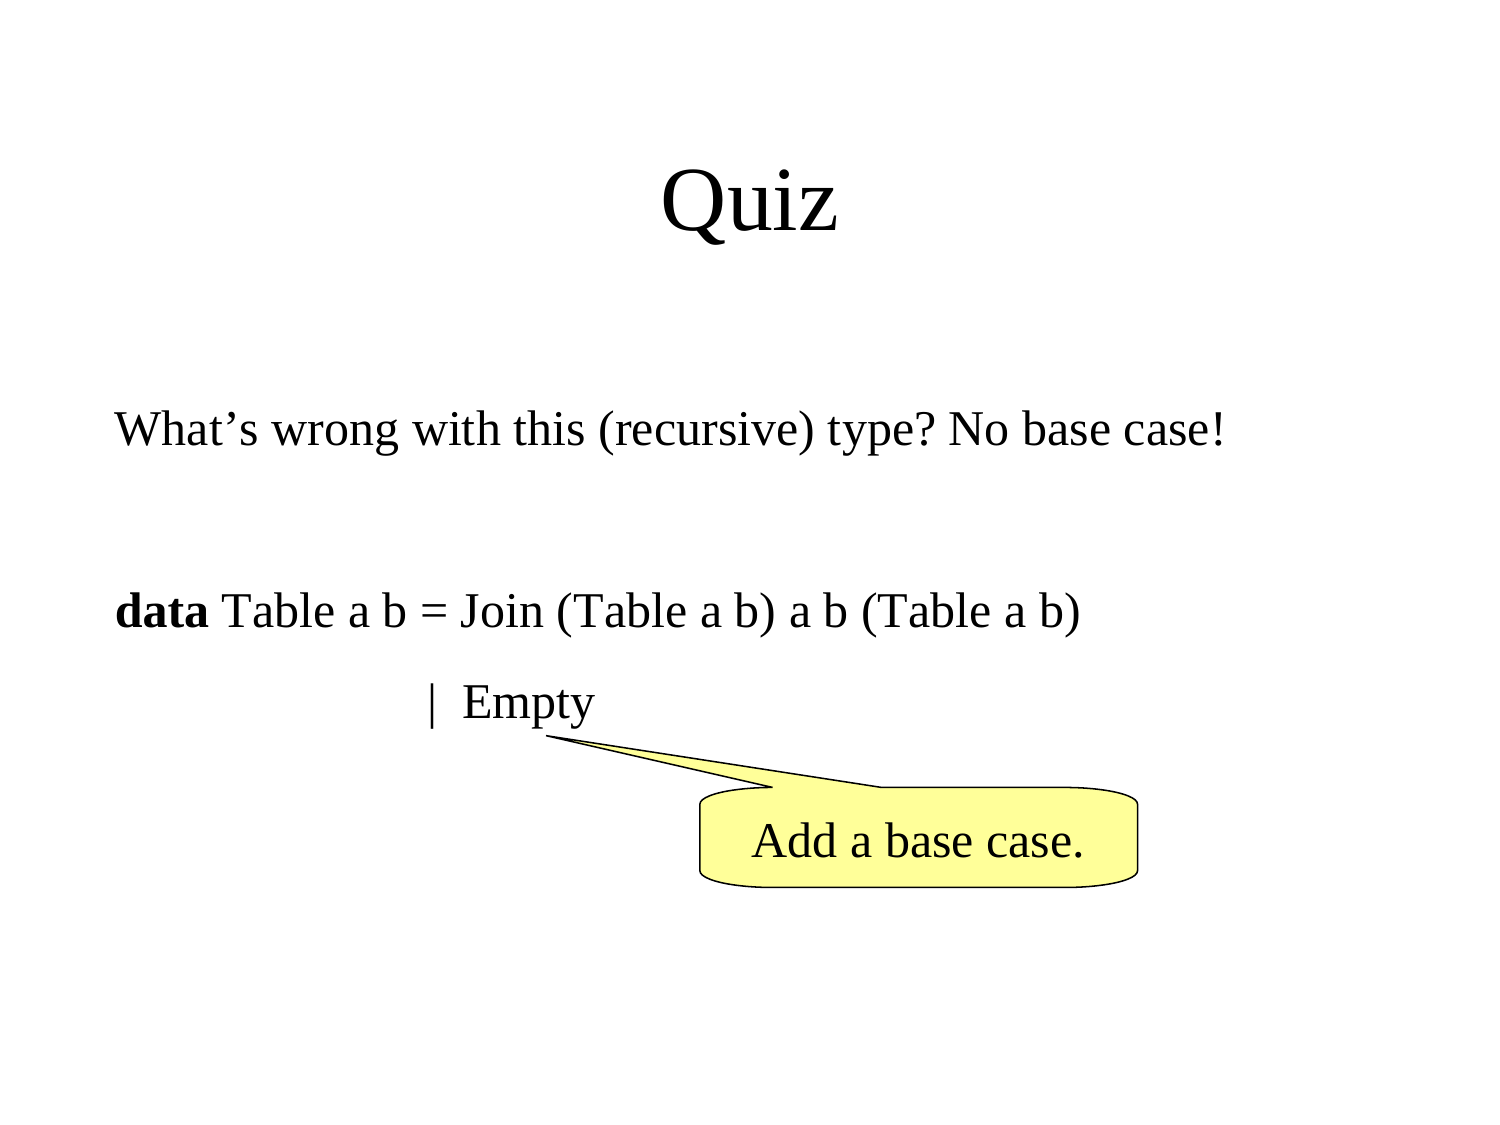

# Quiz
What’s wrong with this (recursive) type? No base case!
data Table a b = Join (Table a b) a b (Table a b)
		 | Empty
Add a base case.